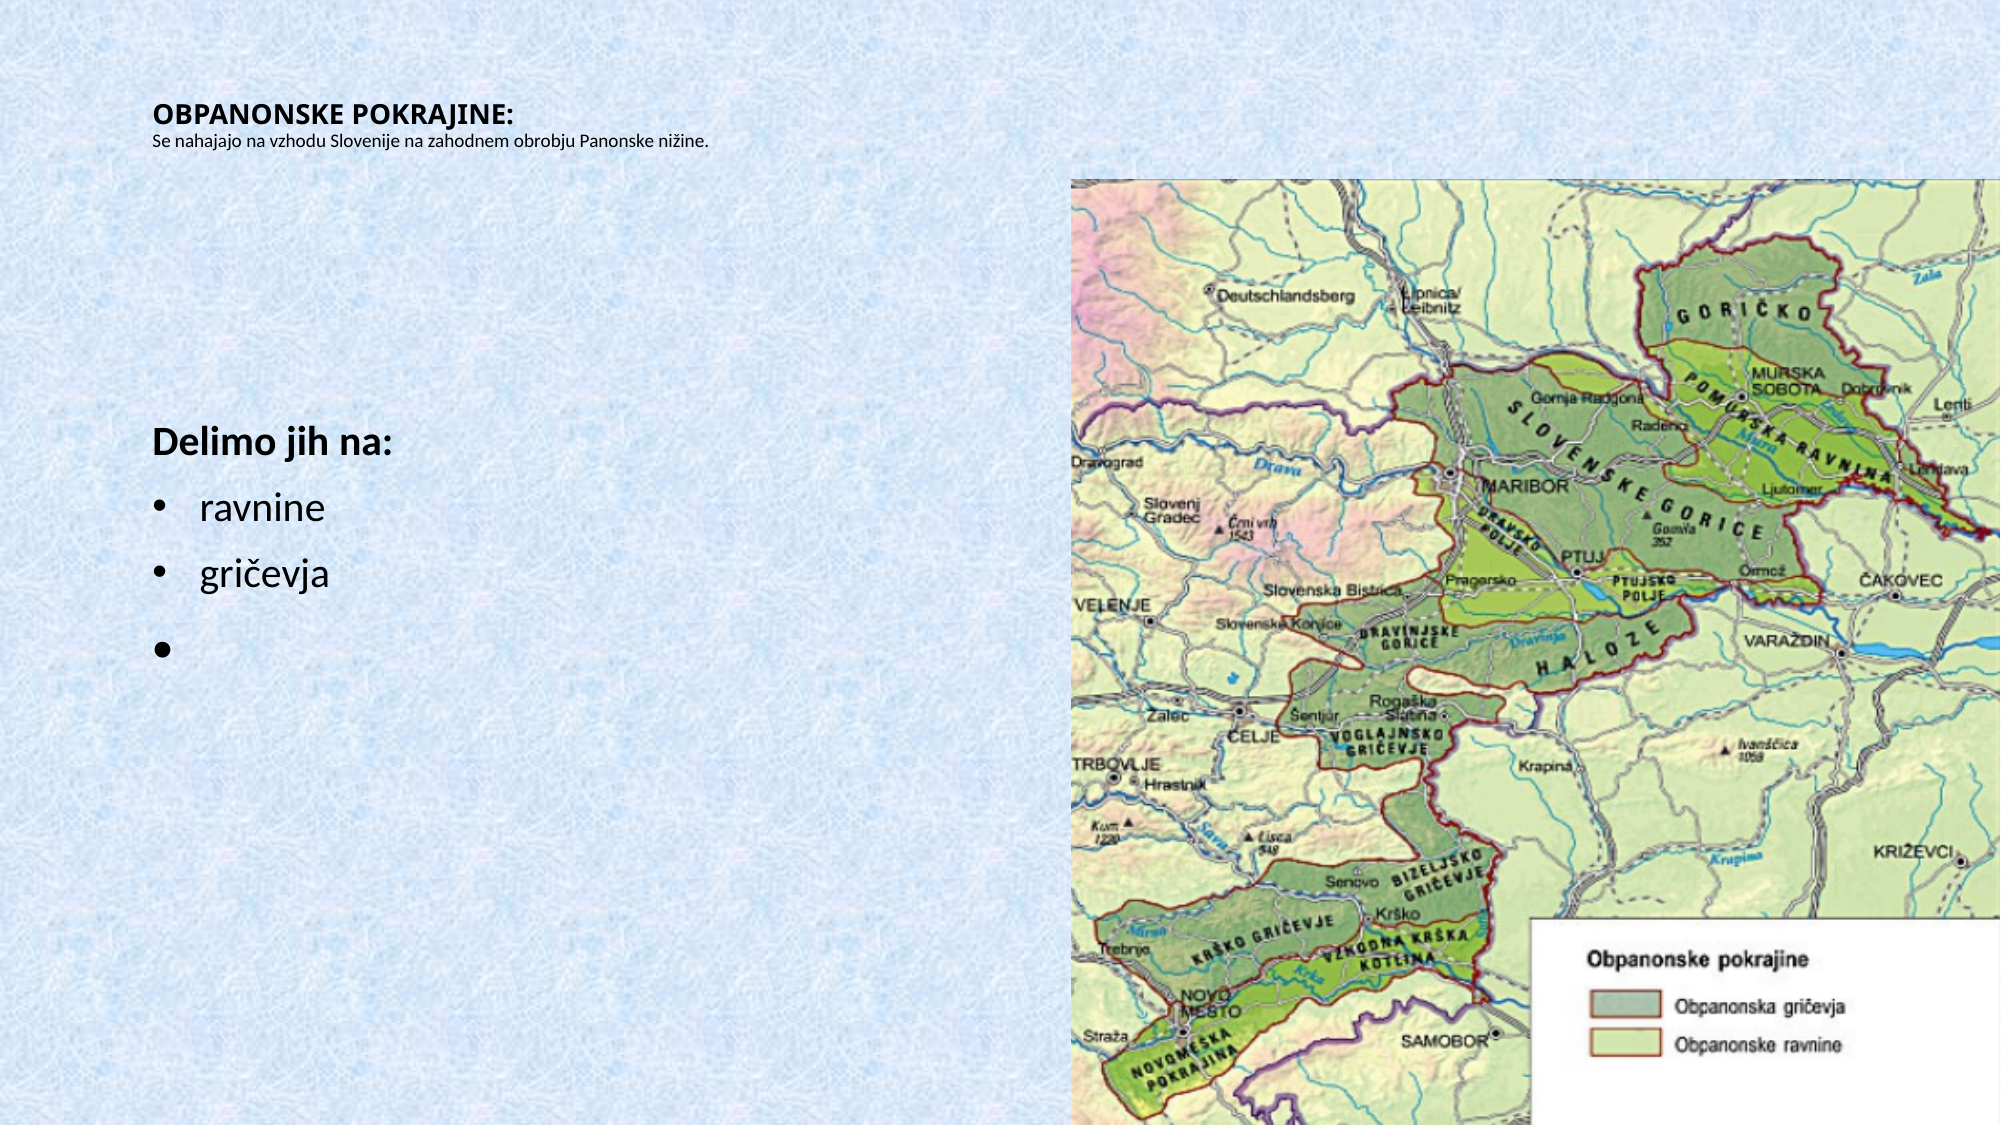

# OBPANONSKE POKRAJINE: Se nahajajo na vzhodu Slovenije na zahodnem obrobju Panonske nižine.
Delimo jih na:
 ravnine
 gričevja